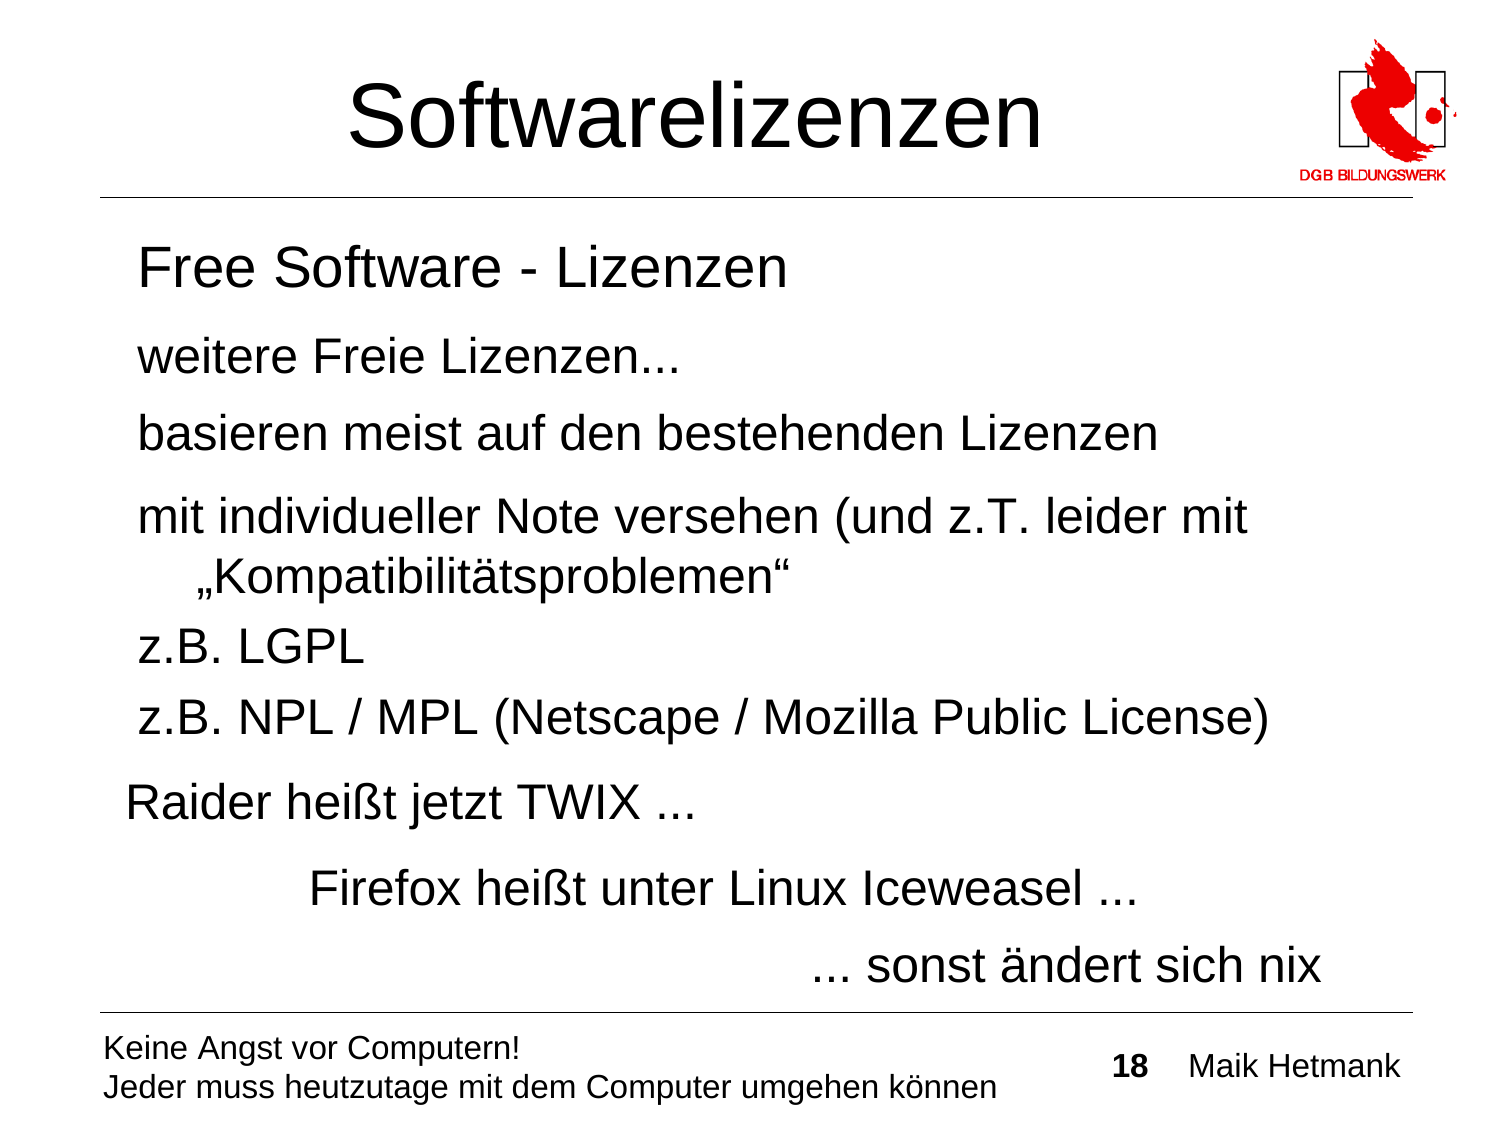

# Softwarelizenzen
Free Software - Lizenzen
weitere Freie Lizenzen...
basieren meist auf den bestehenden Lizenzen
mit individueller Note versehen (und z.T. leider mit „Kompatibilitätsproblemen“
z.B. LGPL
z.B. NPL / MPL (Netscape / Mozilla Public License)
Raider heißt jetzt TWIX ...
Firefox heißt unter Linux Iceweasel ...
... sonst ändert sich nix